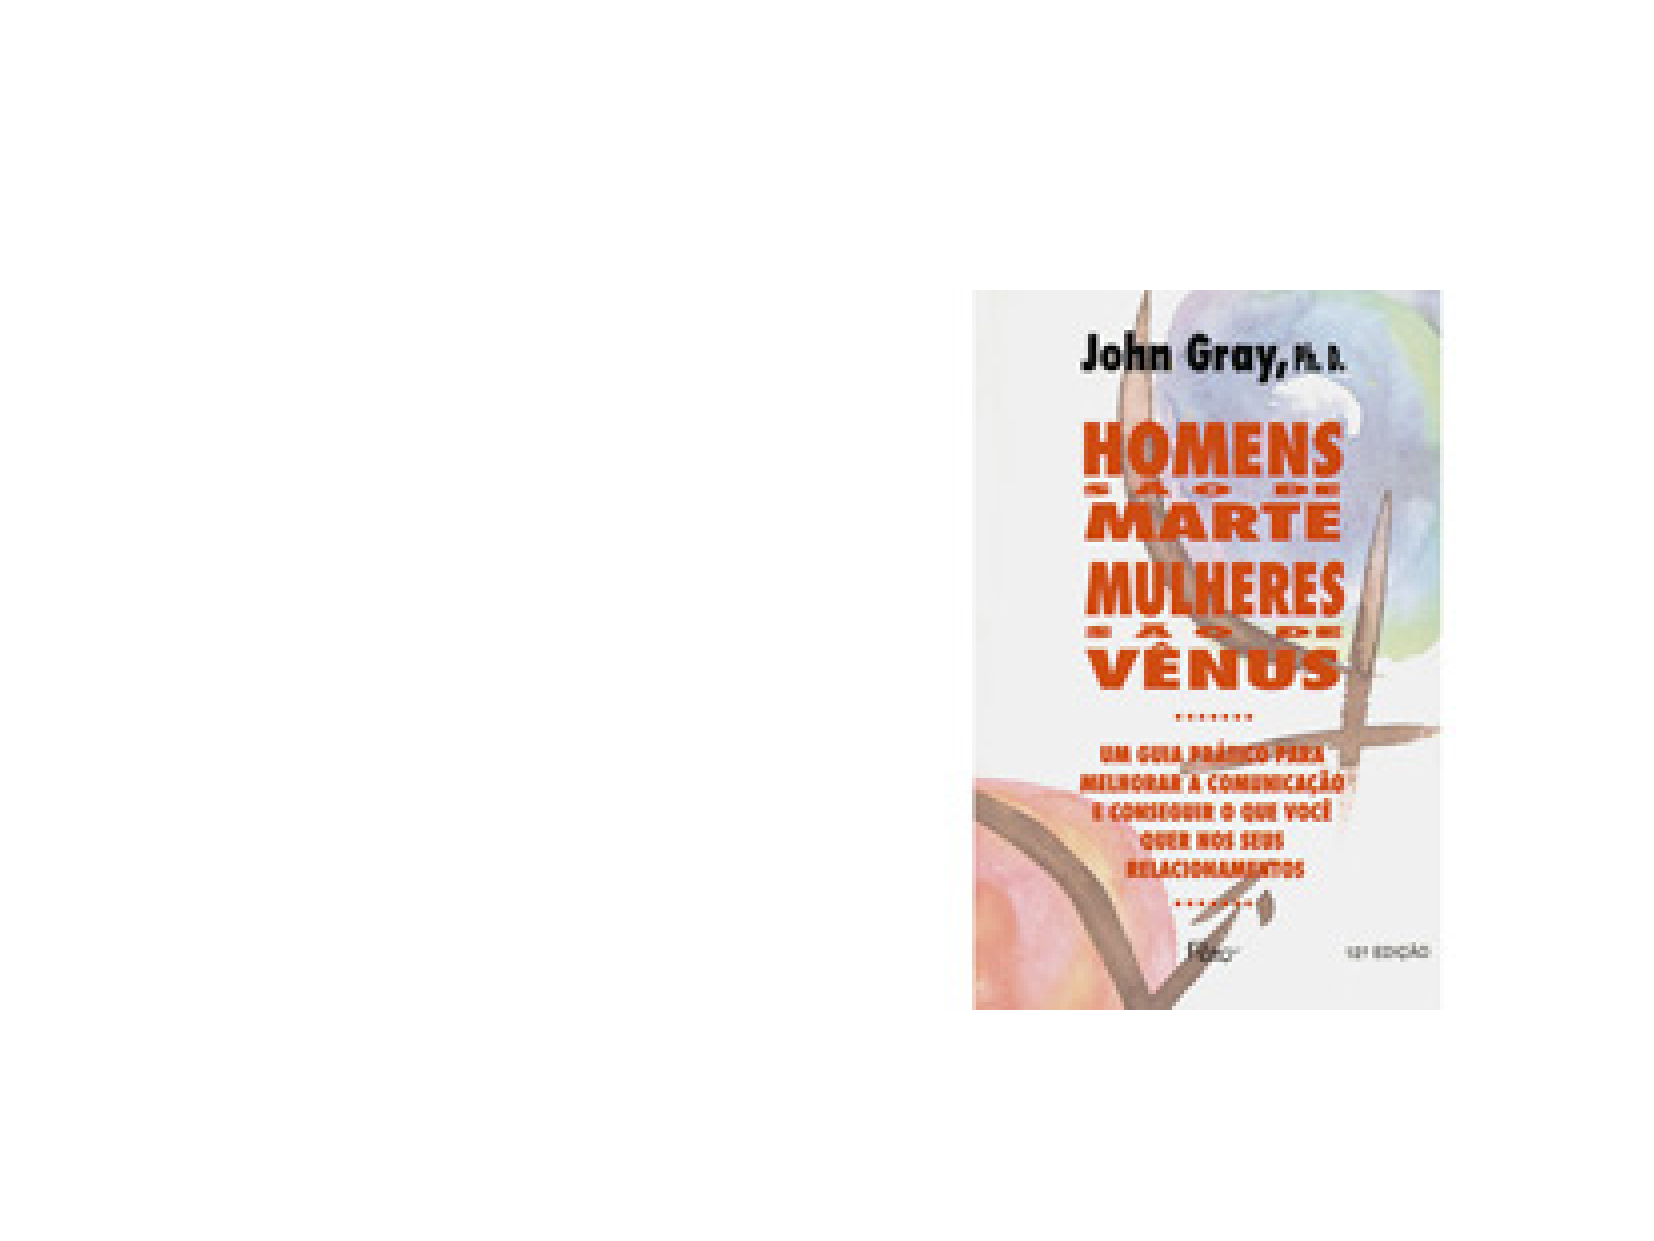

# Homens São de Marte, Mulheres São de Vênus
John Gray